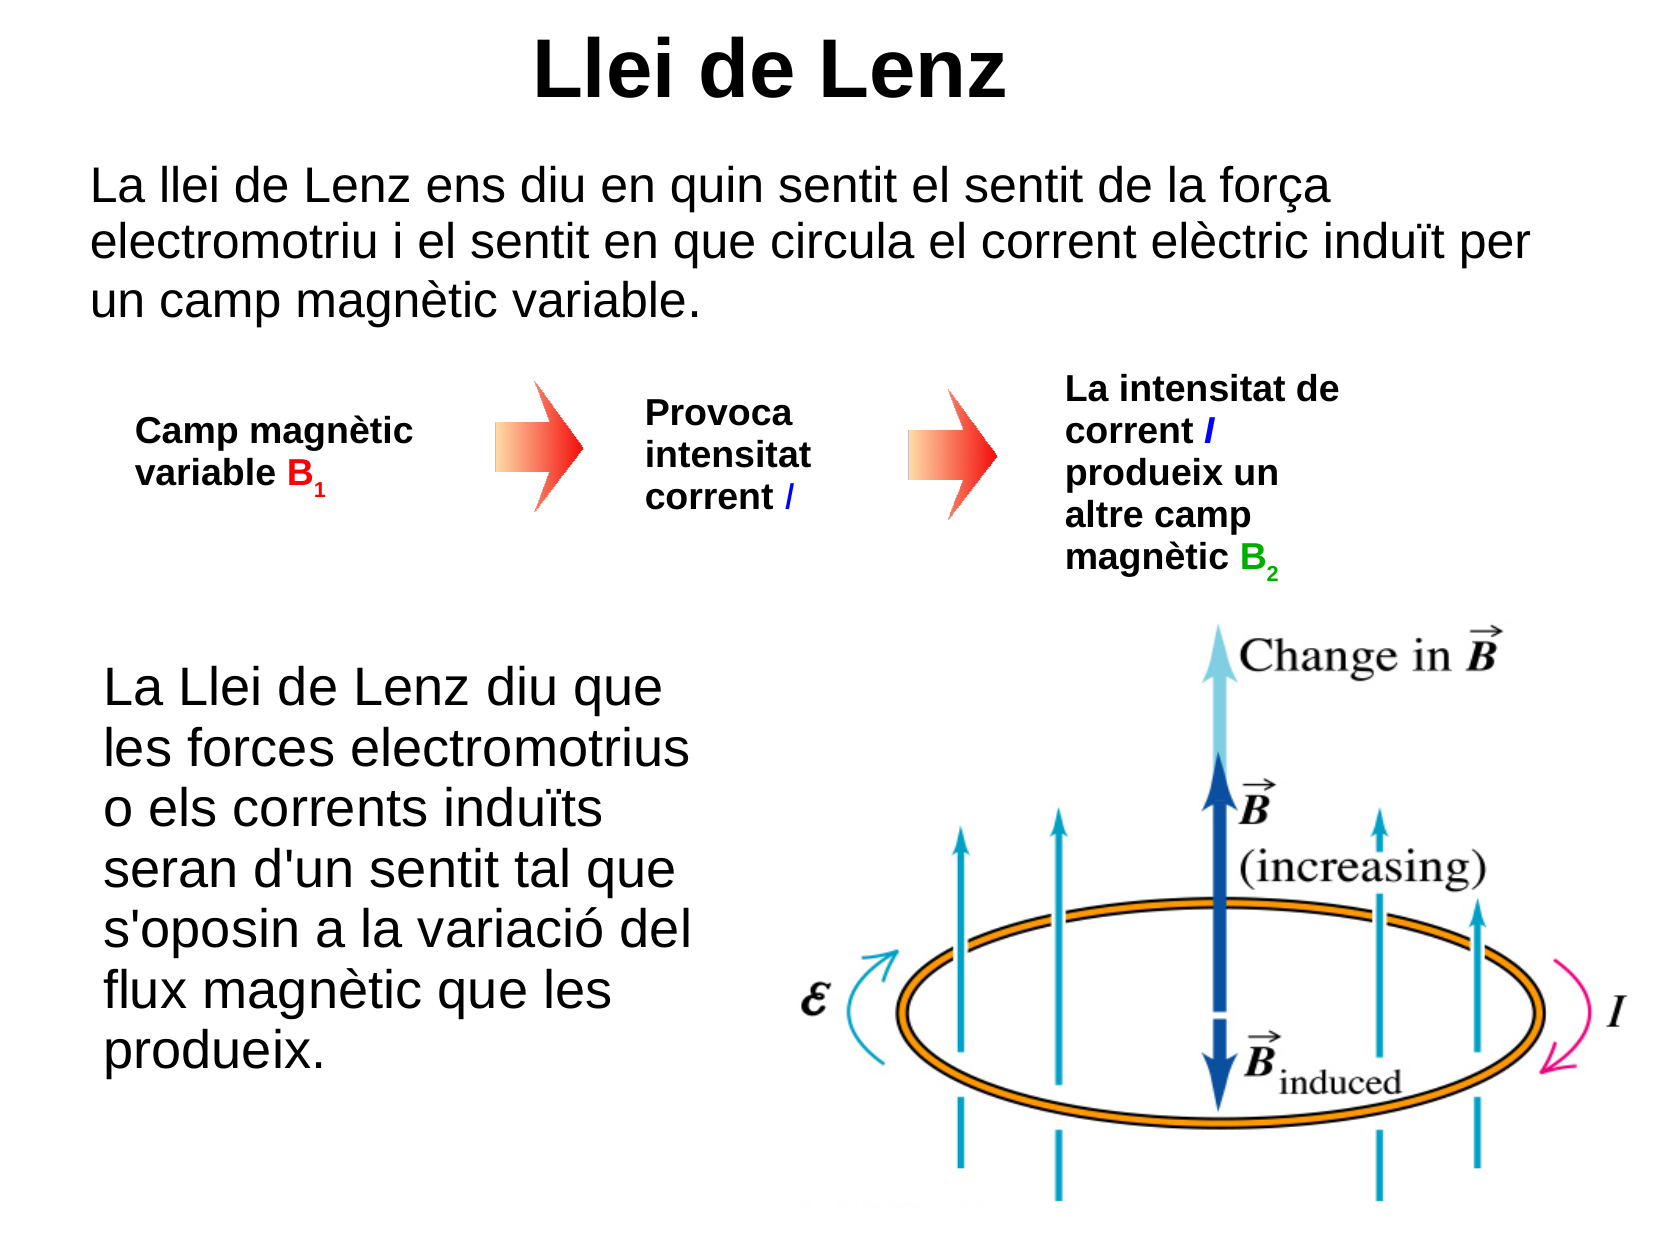

Llei de Lenz
La llei de Lenz ens diu en quin sentit el sentit de la força electromotriu i el sentit en que circula el corrent elèctric induït per un camp magnètic variable.
La intensitat de corrent I produeix un altre camp magnètic B2
Provoca intensitat corrent I
Camp magnètic
variable B1
La Llei de Lenz diu que les forces electromotrius o els corrents induïts seran d'un sentit tal que s'oposin a la variació del flux magnètic que les produeix.
9